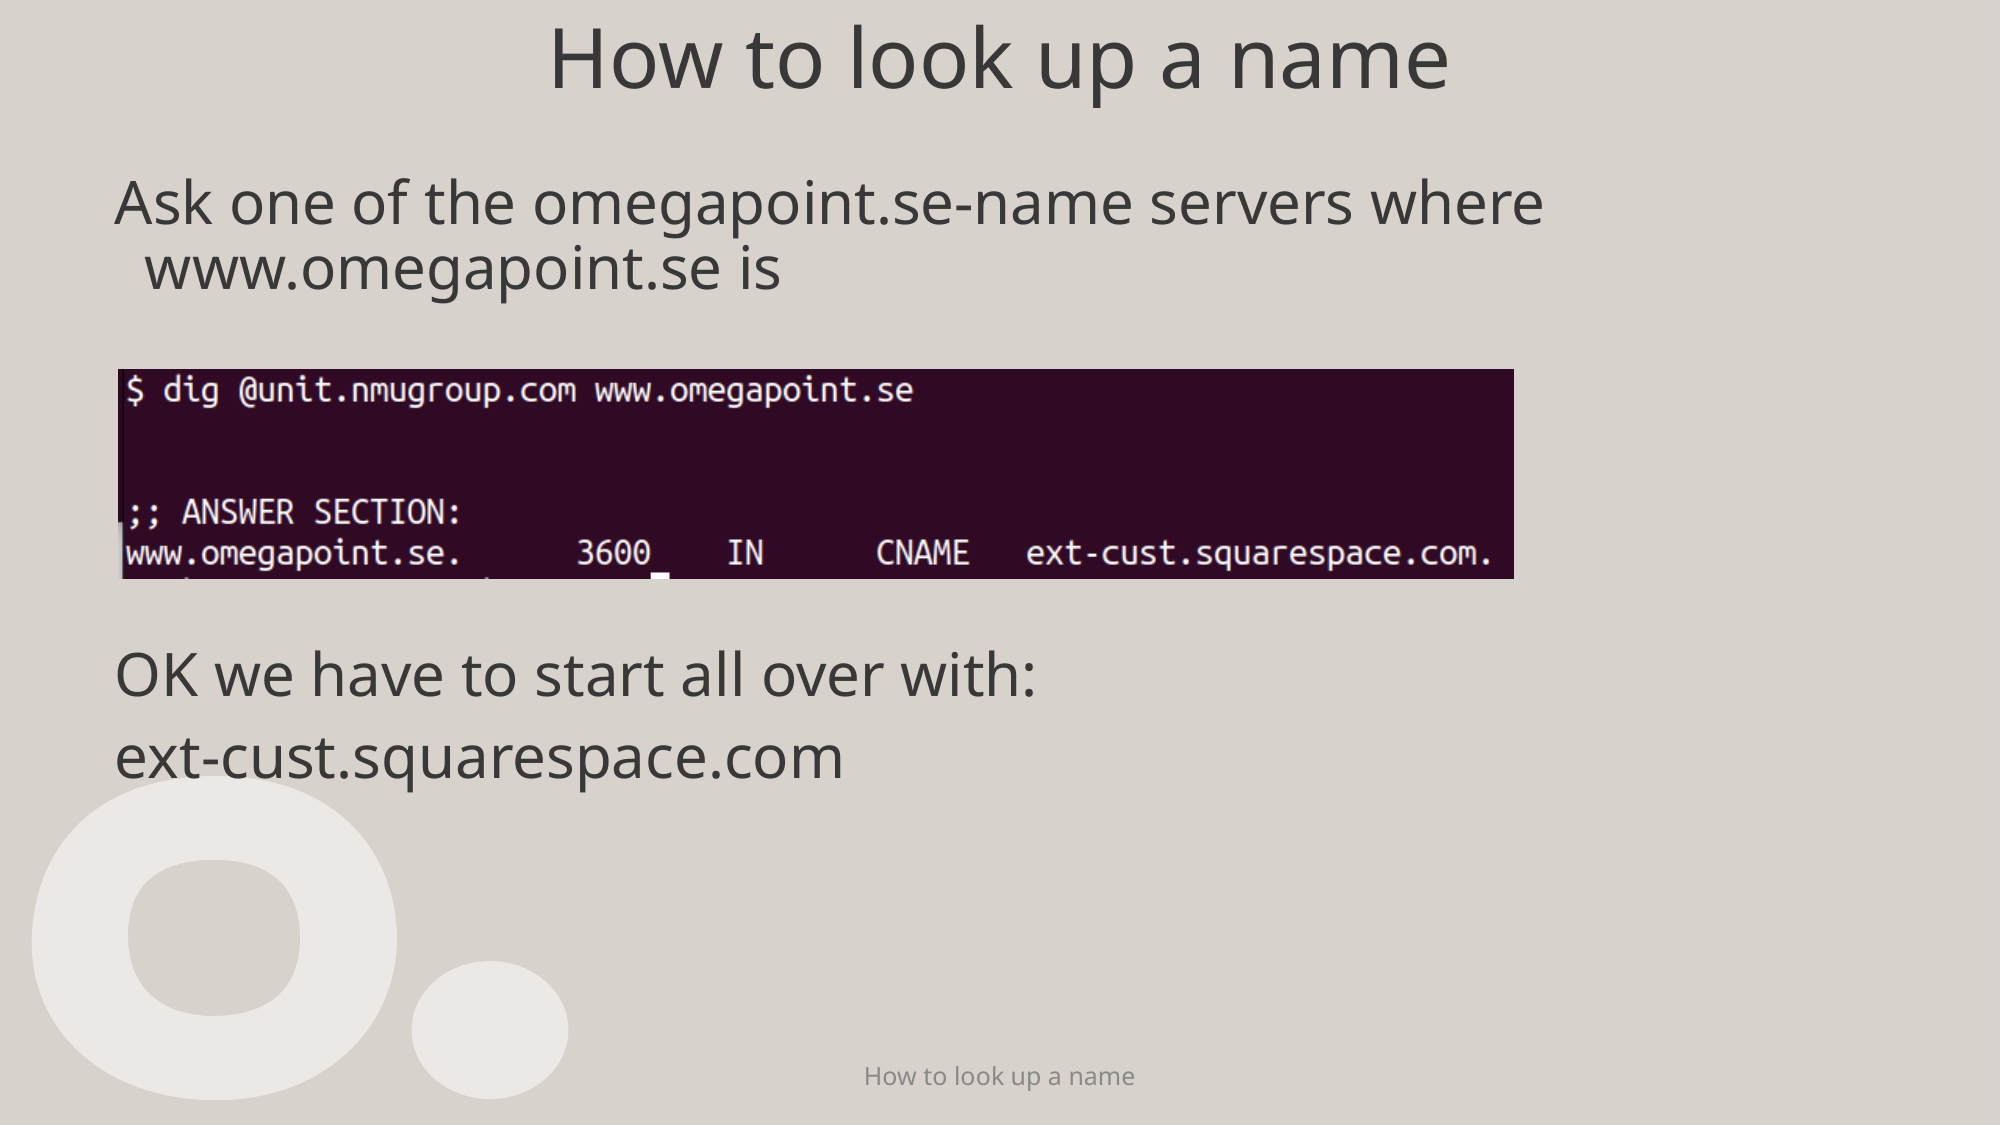

How to look up a name
# Ask one of the omegapoint.se-name servers where www.omegapoint.se is
OK we have to start all over with:
ext-cust.squarespace.com
How to look up a name